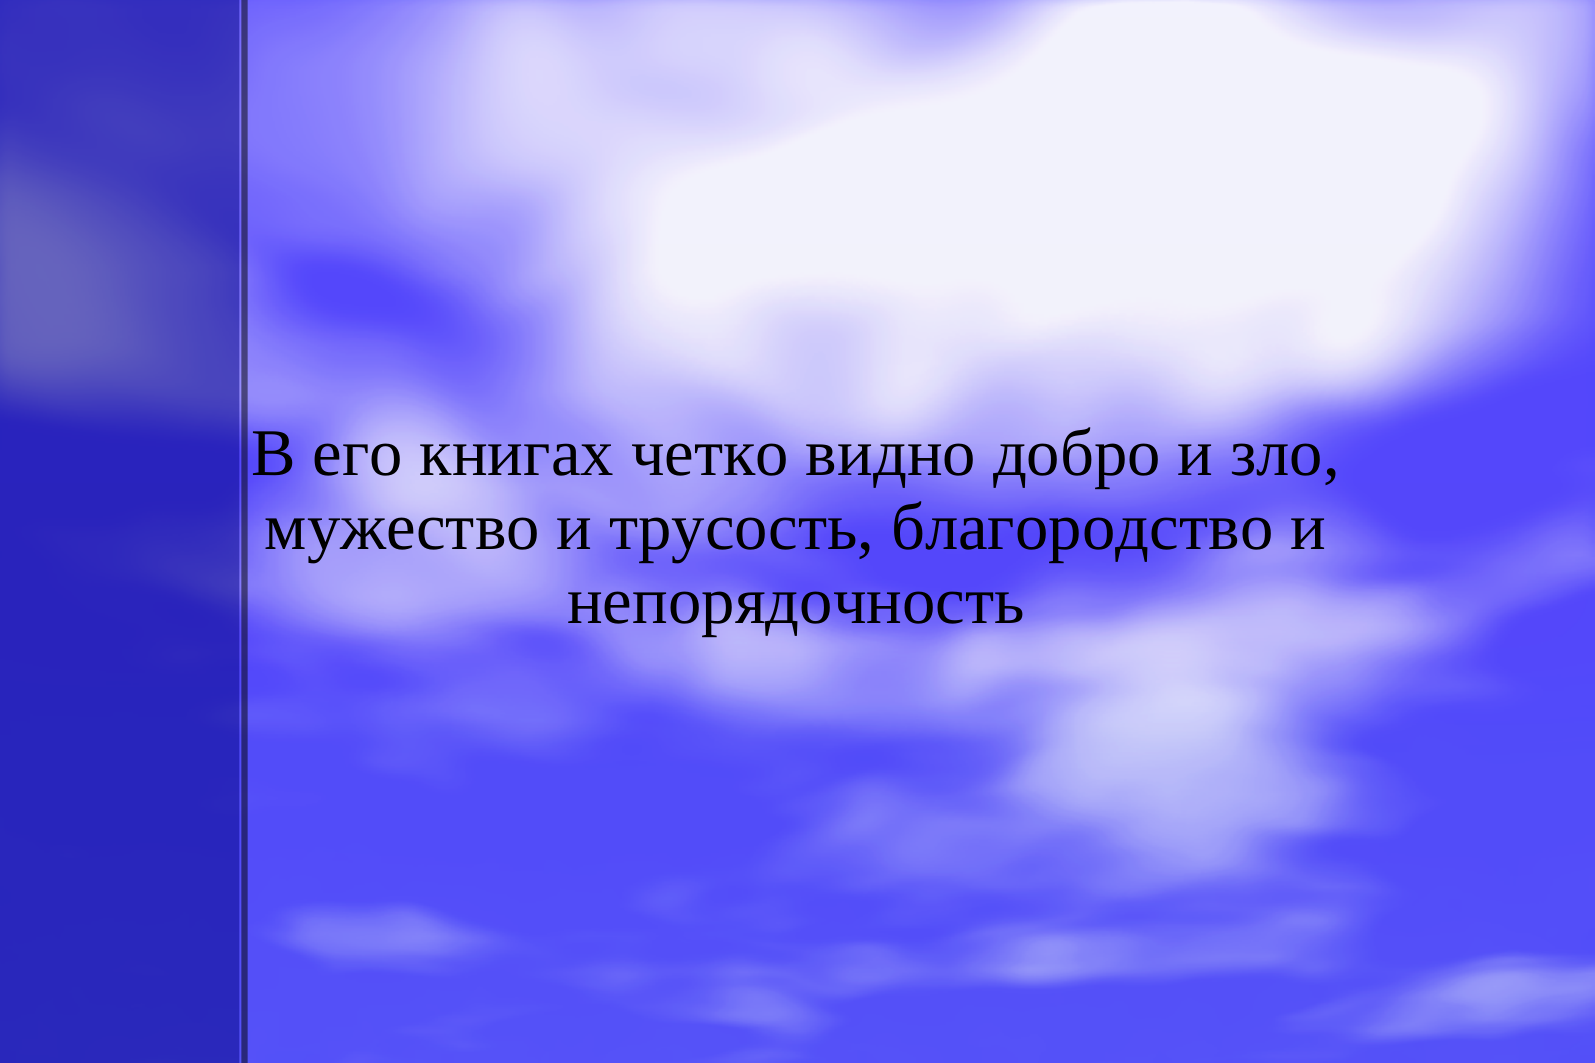

# В его книгах четко видно добро и зло, мужество и трусость, благородство и непорядочность